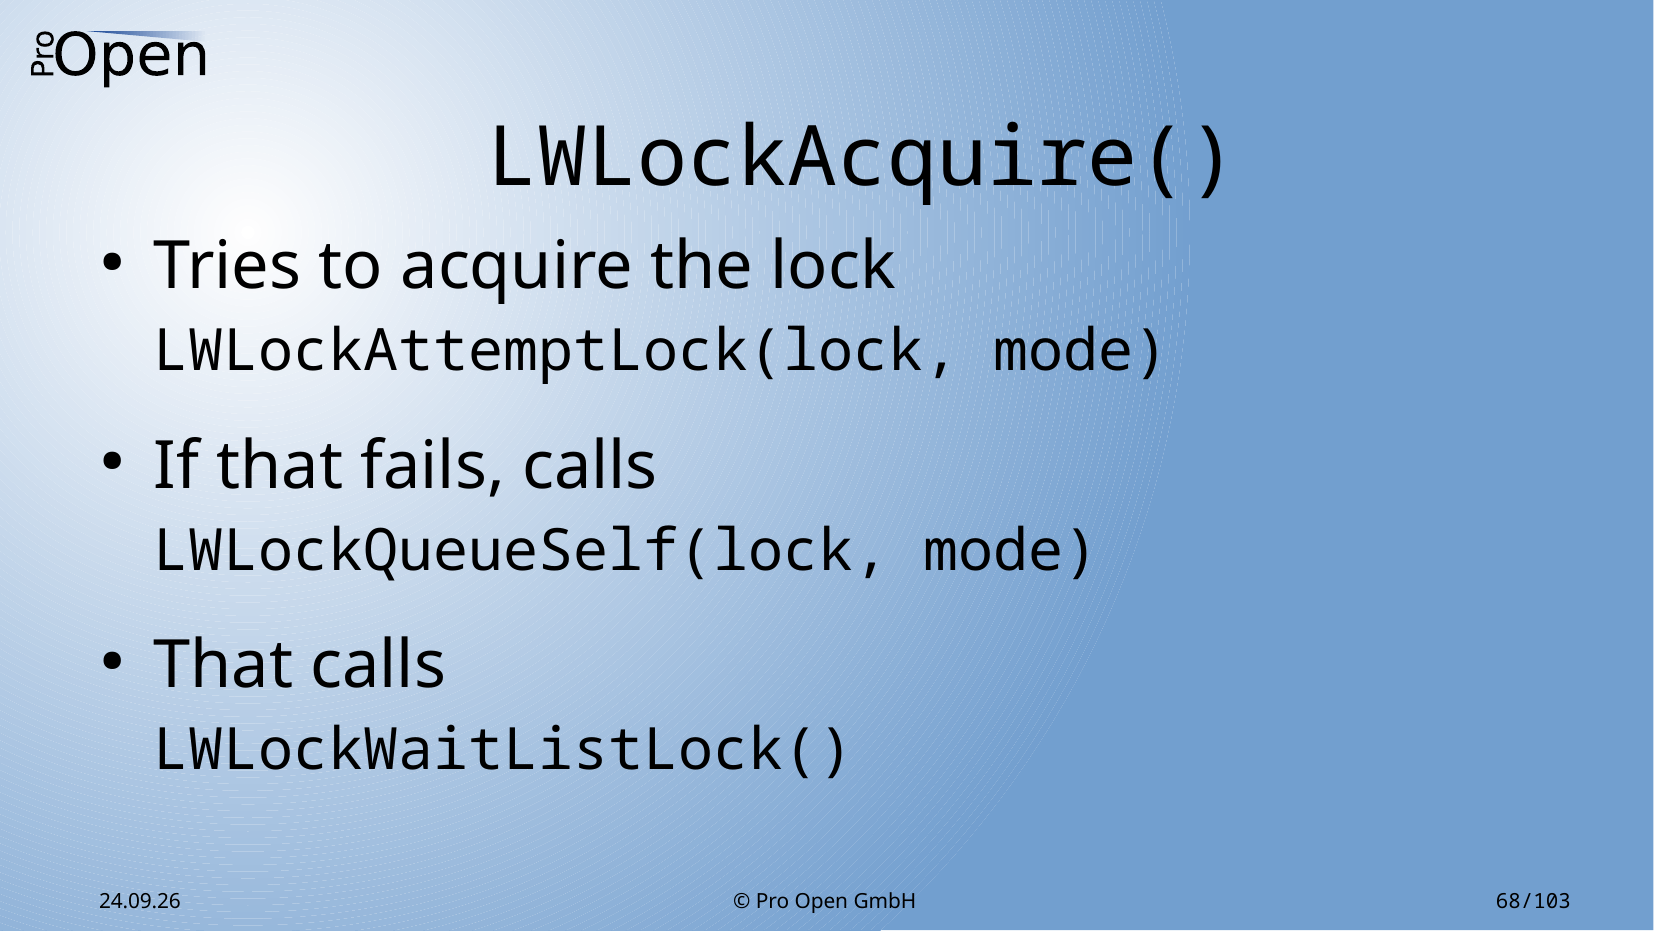

# LWLockAcquire()
Tries to acquire the lock
LWLockAttemptLock(lock, mode)
If that fails, calls
LWLockQueueSelf(lock, mode)
That calls
LWLockWaitListLock()
© Pro Open GmbH
68